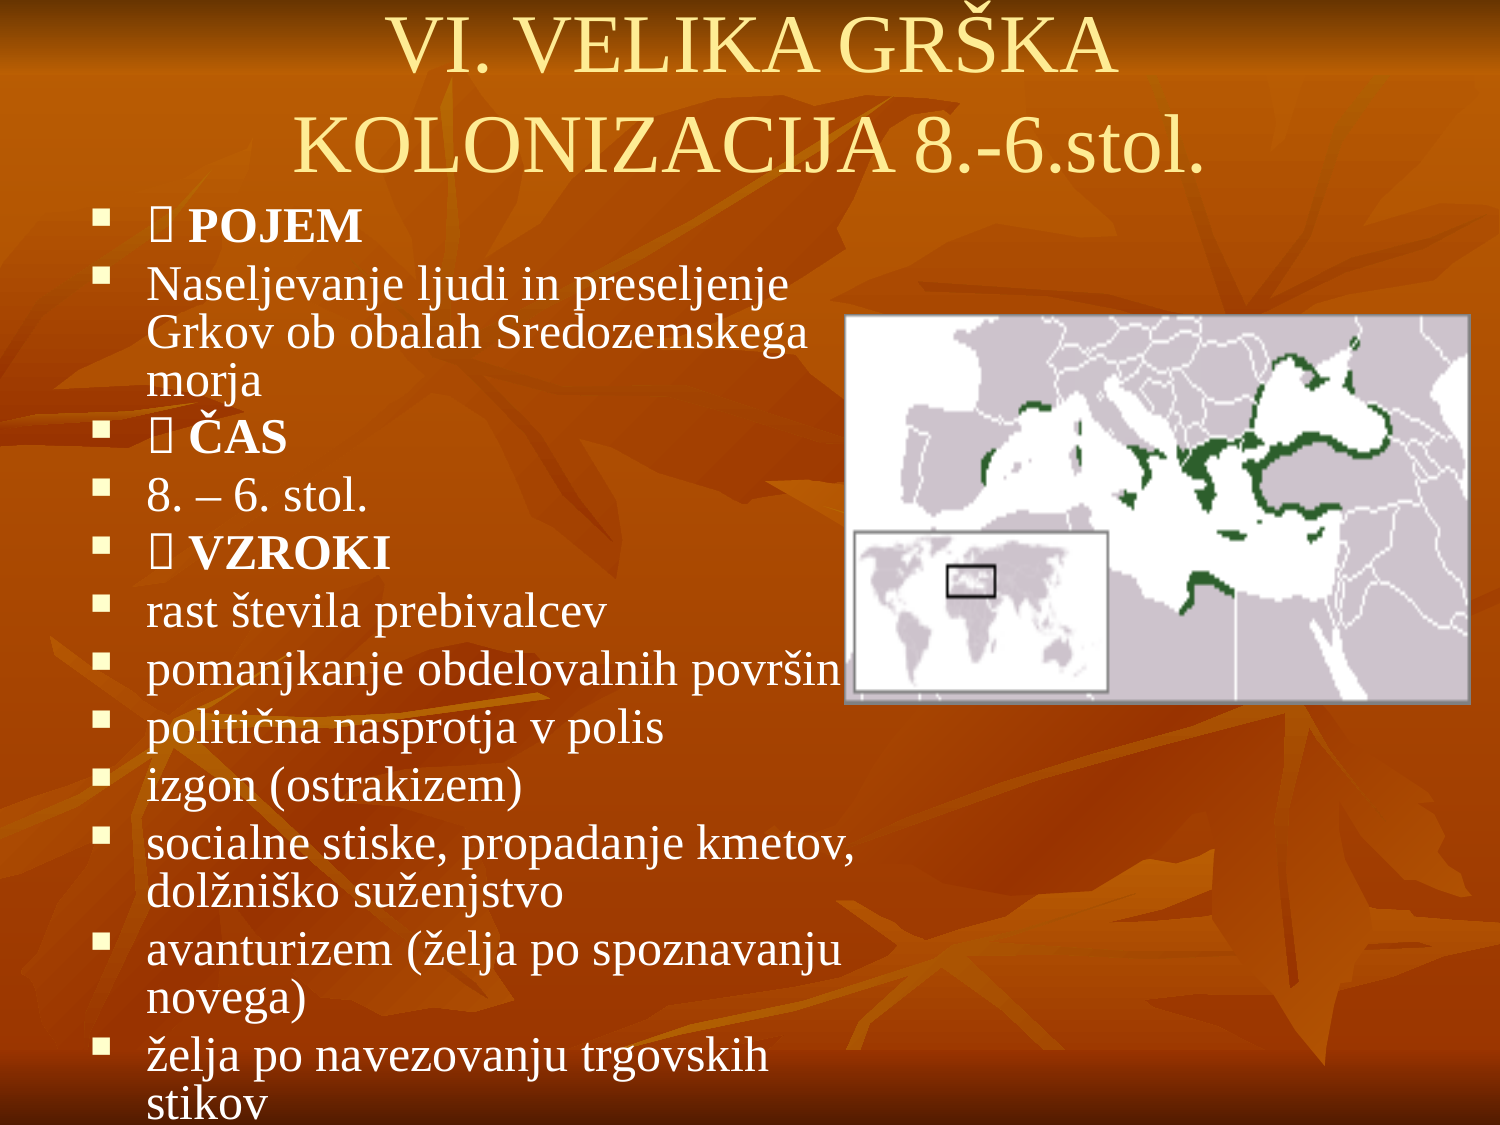

# VI. VELIKA GRŠKA KOLONIZACIJA 8.-6.stol.
 POJEM
Naseljevanje ljudi in preseljenje Grkov ob obalah Sredozemskega morja
 ČAS
8. – 6. stol.
 VZROKI
rast števila prebivalcev
pomanjkanje obdelovalnih površin
politična nasprotja v polis
izgon (ostrakizem)
socialne stiske, propadanje kmetov, dolžniško suženjstvo
avanturizem (želja po spoznavanju novega)
želja po navezovanju trgovskih stikov